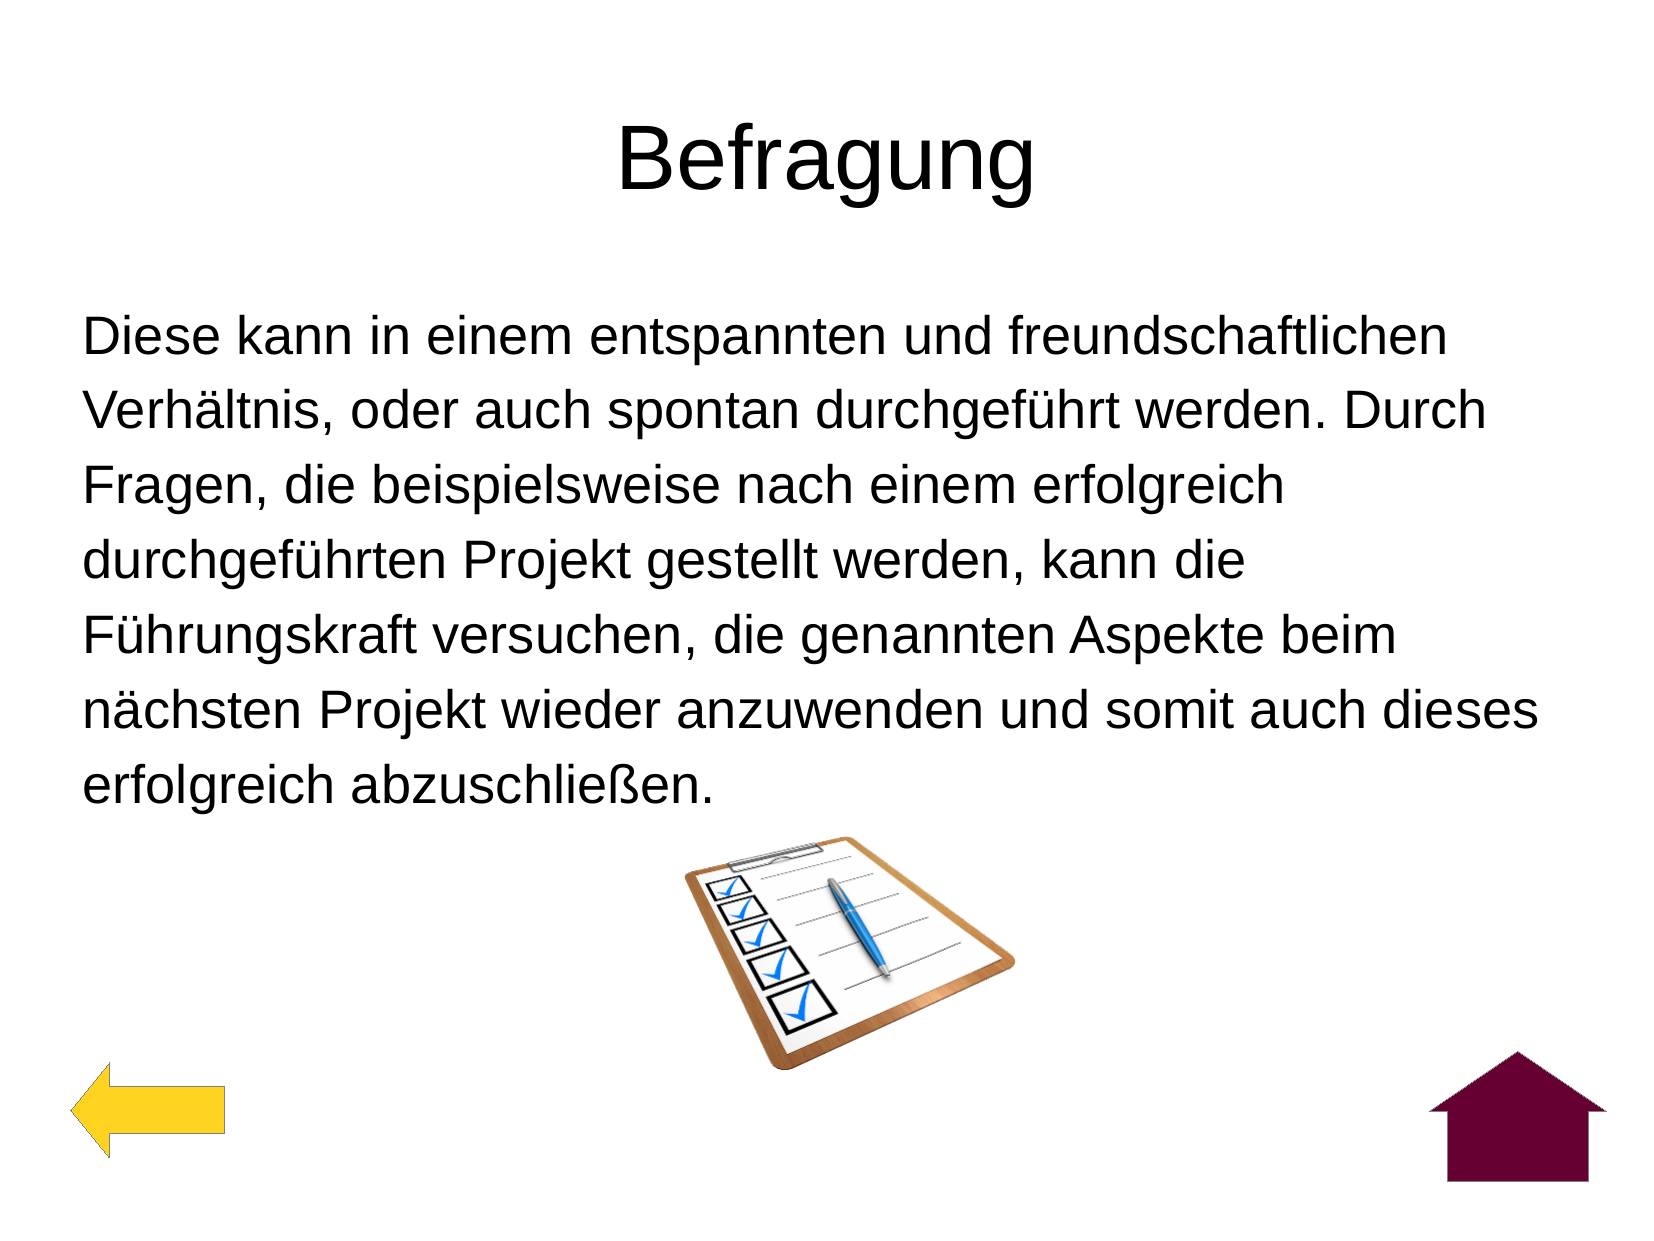

# Befragung
Diese kann in einem entspannten und freundschaftlichen Verhältnis, oder auch spontan durchgeführt werden. Durch Fragen, die beispielsweise nach einem erfolgreich durchgeführten Projekt gestellt werden, kann die Führungskraft versuchen, die genannten Aspekte beim nächsten Projekt wieder anzuwenden und somit auch dieses erfolgreich abzuschließen.